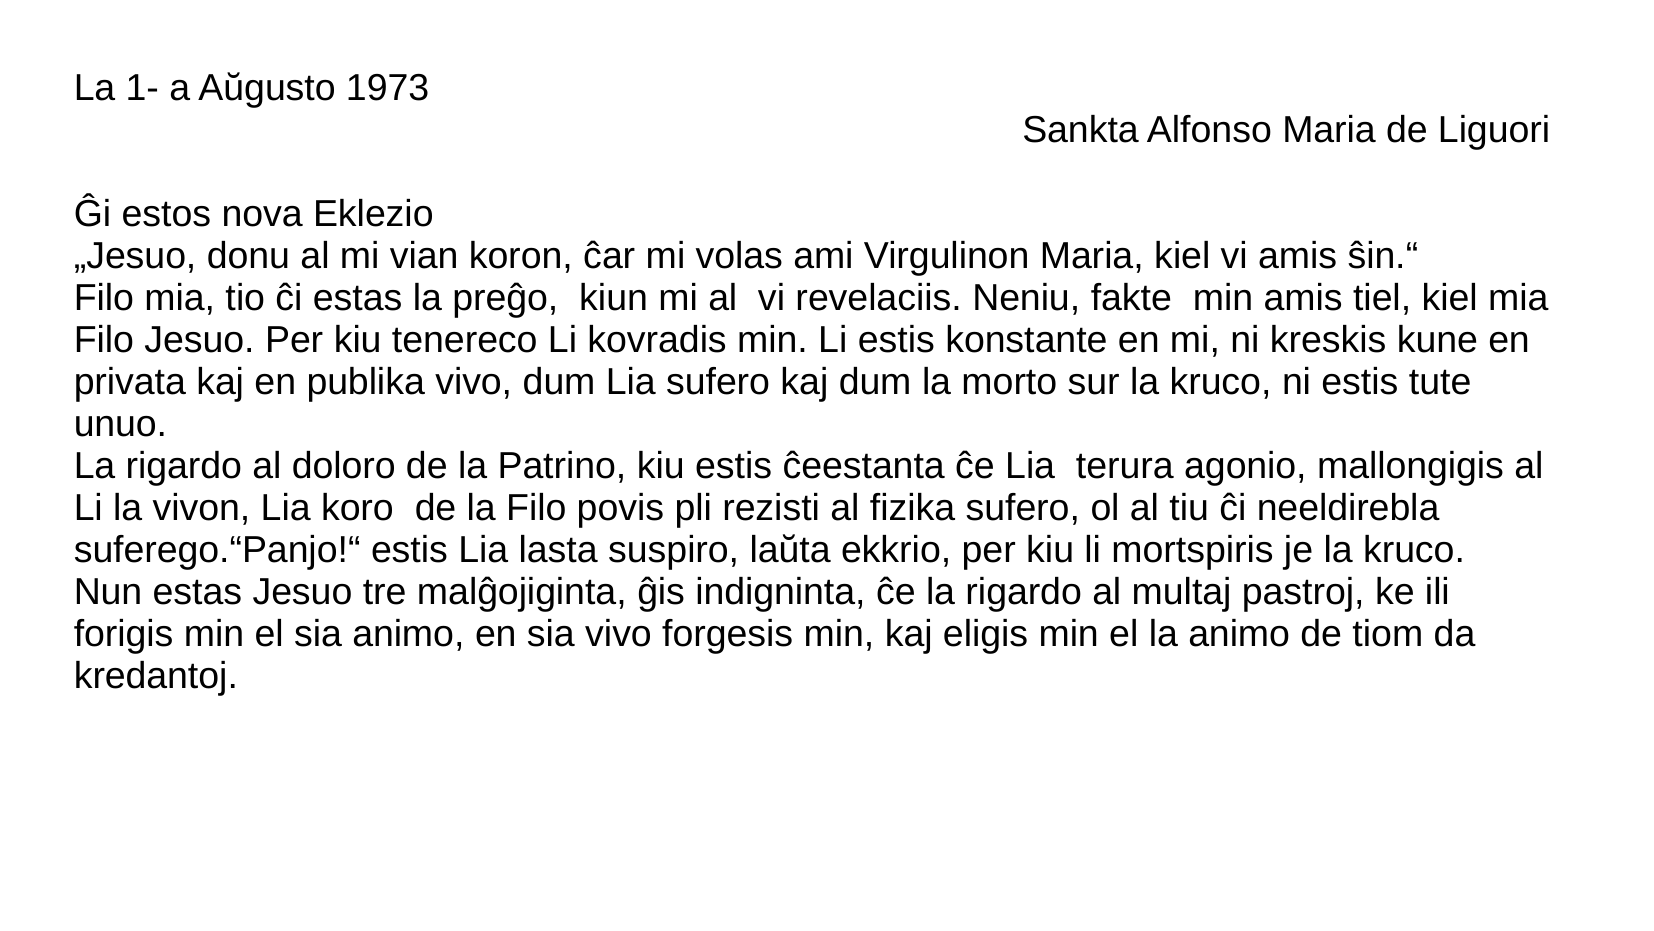

La 1- a Aŭgusto 1973
Sankta Alfonso Maria de Liguori
Ĝi estos nova Eklezio
„Jesuo, donu al mi vian koron, ĉar mi volas ami Virgulinon Maria, kiel vi amis ŝin.“
Filo mia, tio ĉi estas la preĝo, kiun mi al vi revelaciis. Neniu, fakte min amis tiel, kiel mia Filo Jesuo. Per kiu tenereco Li kovradis min. Li estis konstante en mi, ni kreskis kune en privata kaj en publika vivo, dum Lia sufero kaj dum la morto sur la kruco, ni estis tute unuo.
La rigardo al doloro de la Patrino, kiu estis ĉeestanta ĉe Lia terura agonio, mallongigis al Li la vivon, Lia koro de la Filo povis pli rezisti al fizika sufero, ol al tiu ĉi neeldirebla suferego.“Panjo!“ estis Lia lasta suspiro, laŭta ekkrio, per kiu li mortspiris je la kruco.
Nun estas Jesuo tre malĝojiginta, ĝis indigninta, ĉe la rigardo al multaj pastroj, ke ili forigis min el sia animo, en sia vivo forgesis min, kaj eligis min el la animo de tiom da kredantoj.